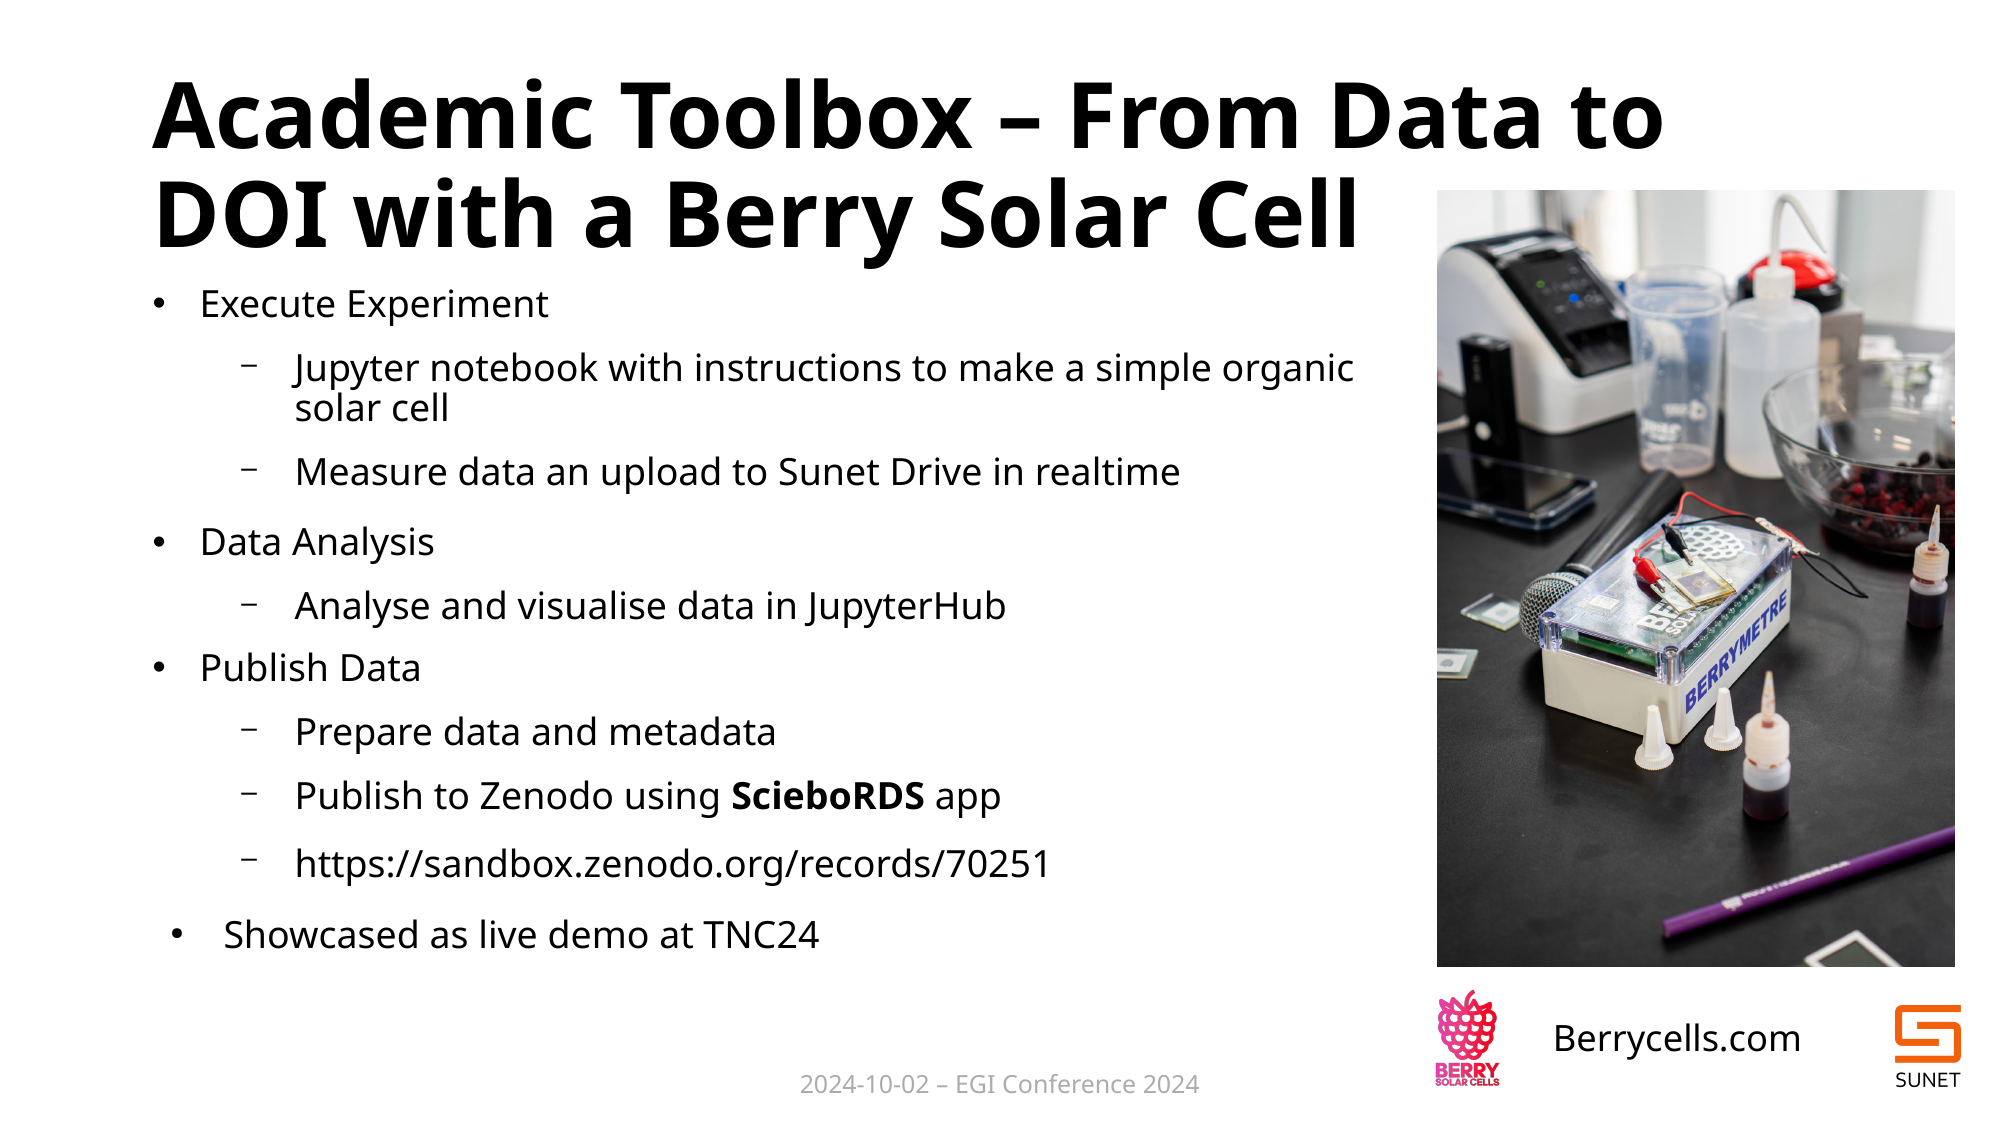

# Academic Toolbox – From Data to DOI with a Berry Solar Cell
Execute Experiment
Jupyter notebook with instructions to make a simple organic solar cell
Measure data an upload to Sunet Drive in realtime
Data Analysis
Analyse and visualise data in JupyterHub
Publish Data
Prepare data and metadata
Publish to Zenodo using ScieboRDS app
https://sandbox.zenodo.org/records/70251
Showcased as live demo at TNC24
Berrycells.com
2024-10-02 – EGI Conference 2024